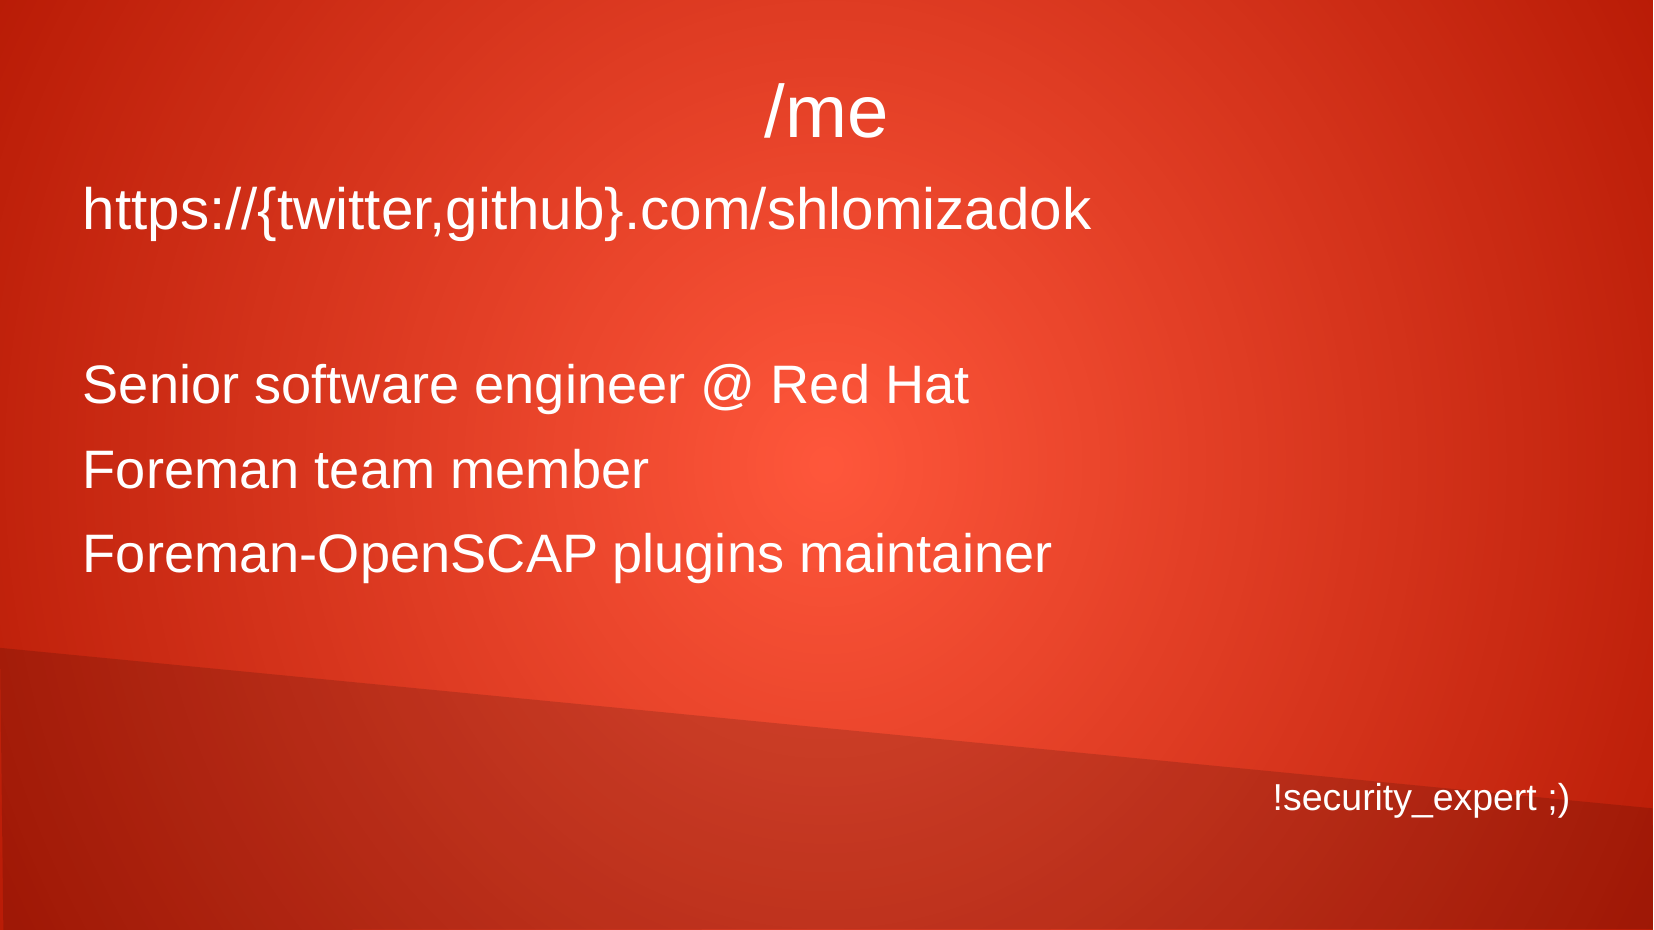

# /me
https://{twitter,github}.com/shlomizadok
Senior software engineer @ Red Hat
Foreman team member
Foreman-OpenSCAP plugins maintainer
!security_expert ;)